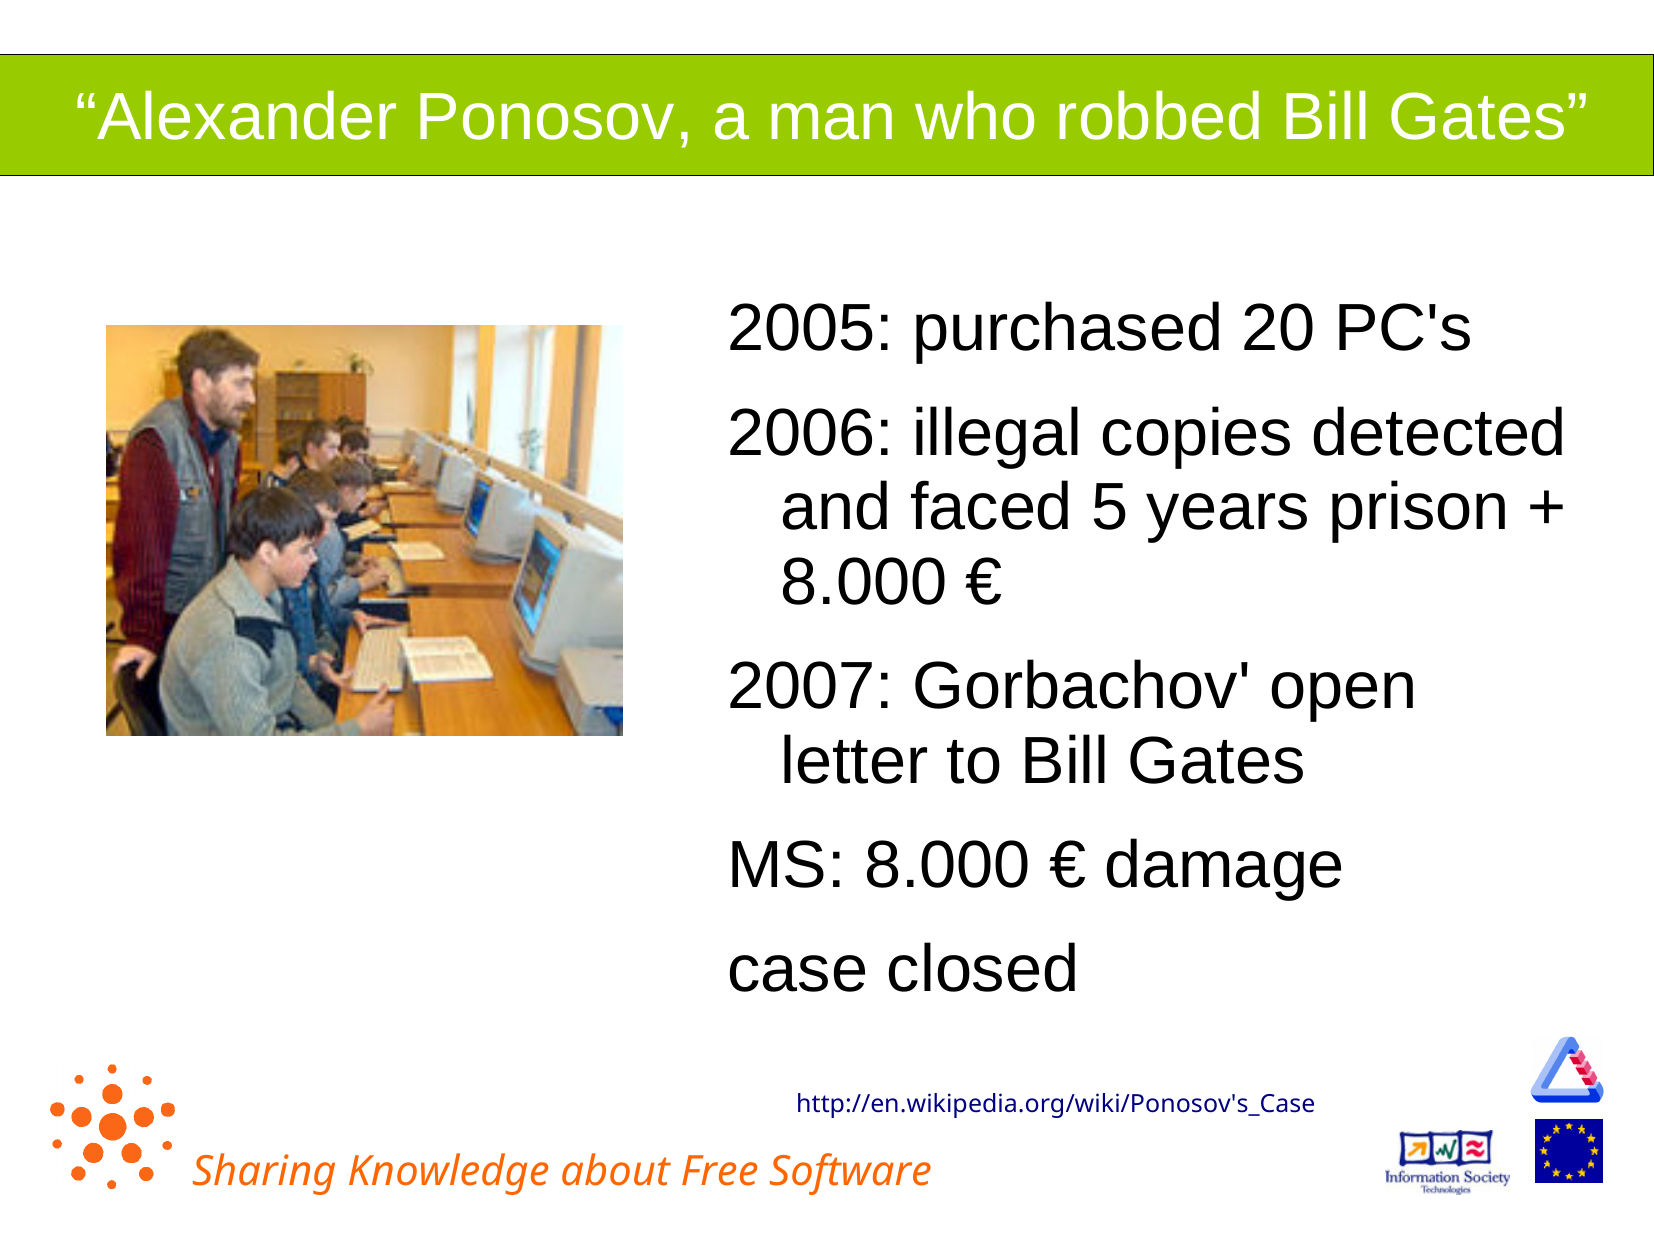

# “Alexander Ponosov, a man who robbed Bill Gates”
2005: purchased 20 PC's
2006: illegal copies detected and faced 5 years prison + 8.000 €
2007: Gorbachov' open letter to Bill Gates
MS: 8.000 € damage
case closed
http://en.wikipedia.org/wiki/Ponosov's_Case